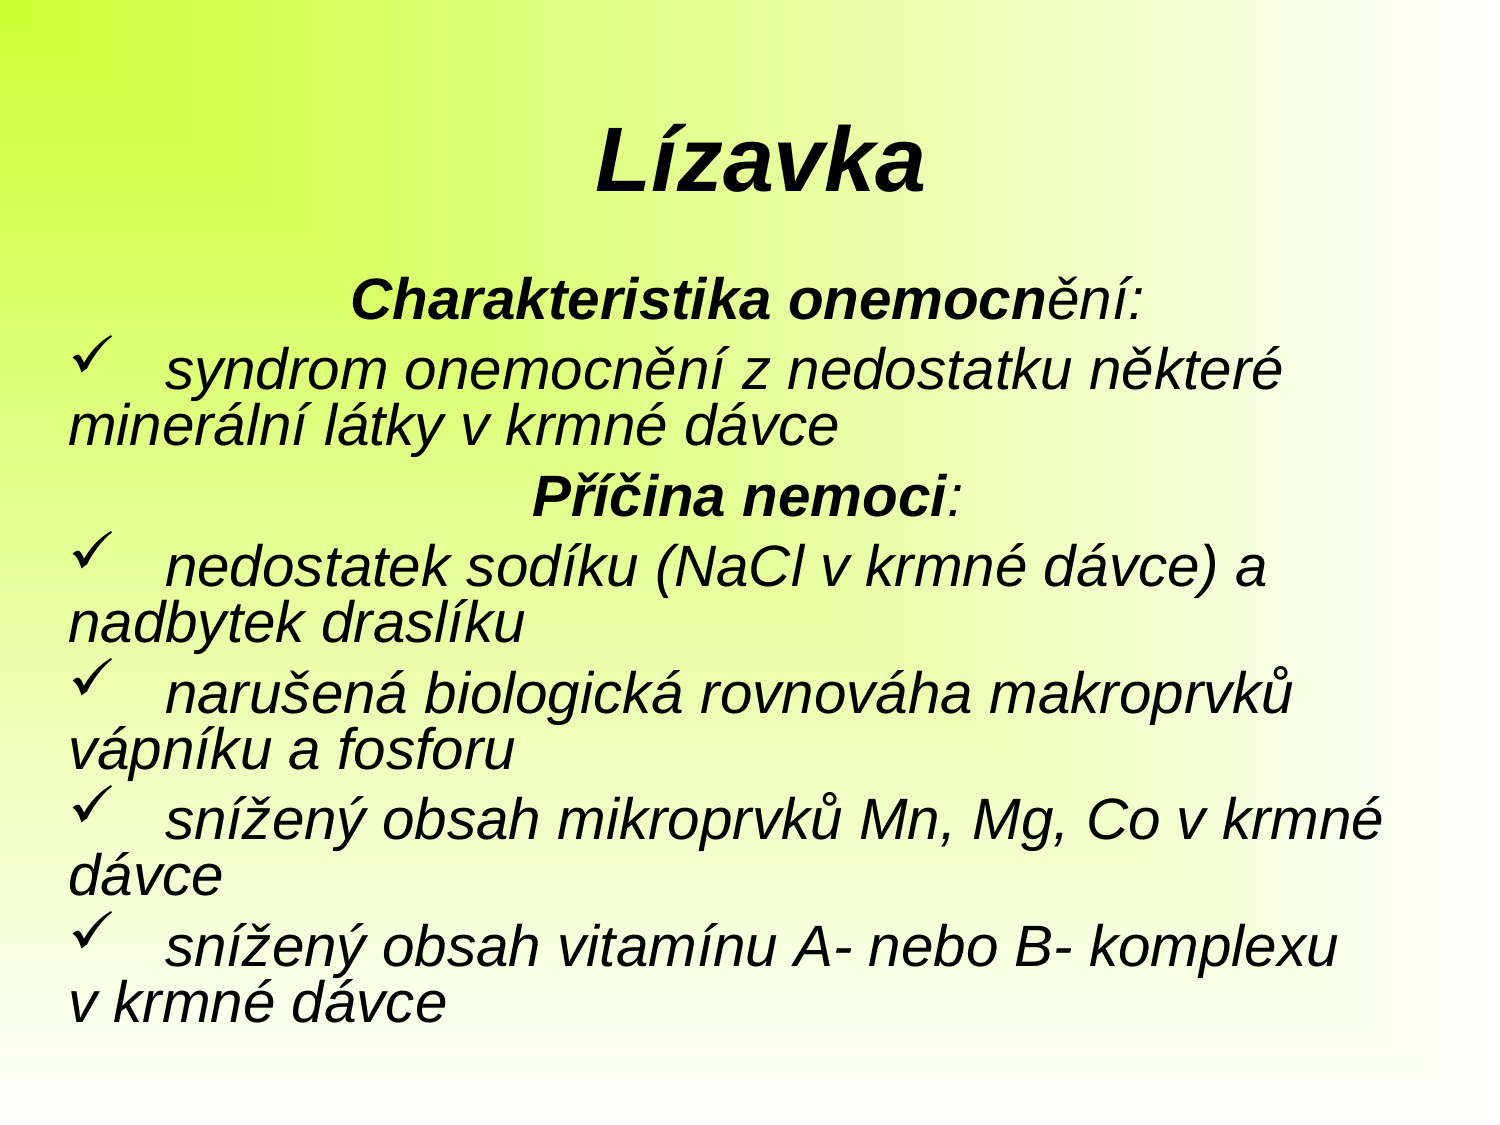

# Lízavka
Charakteristika onemocnění:
 syndrom onemocnění z nedostatku některé minerální látky v krmné dávce
Příčina nemoci:
 nedostatek sodíku (NaCl v krmné dávce) a nadbytek draslíku
 narušená biologická rovnováha makroprvků vápníku a fosforu
 snížený obsah mikroprvků Mn, Mg, Co v krmné dávce
 snížený obsah vitamínu A- nebo B- komplexu v krmné dávce